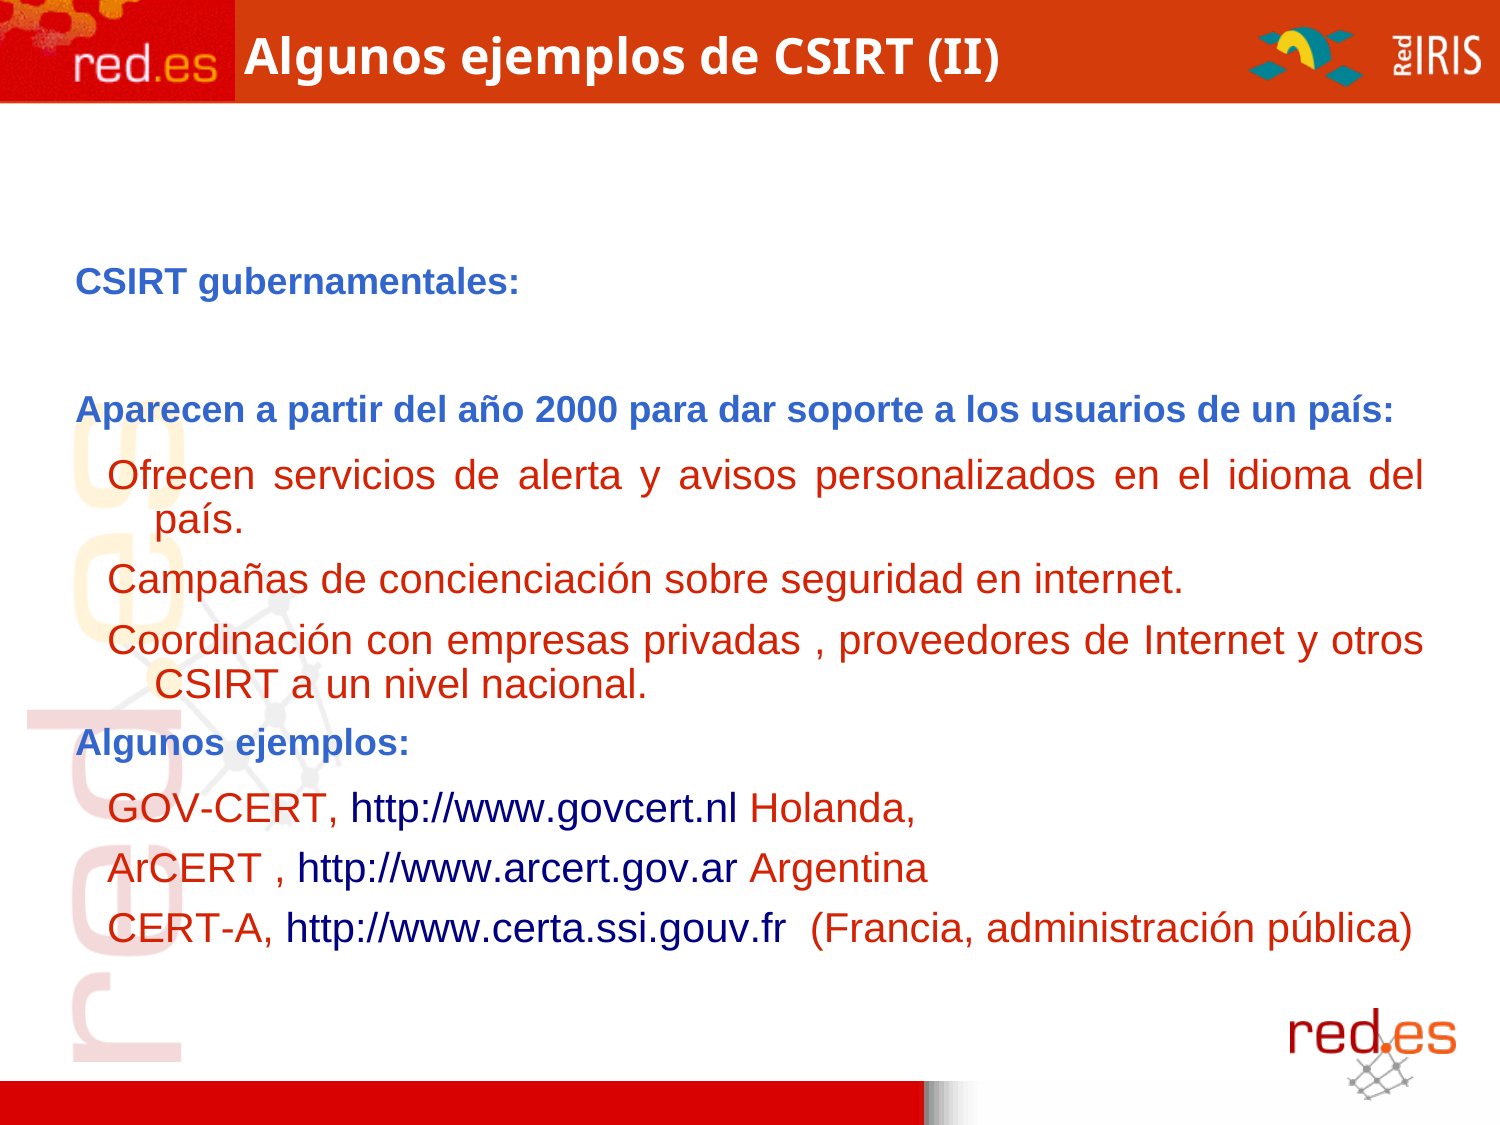

# Algunos ejemplos de CSIRT (II)
CSIRT gubernamentales:
Aparecen a partir del año 2000 para dar soporte a los usuarios de un país:
Ofrecen servicios de alerta y avisos personalizados en el idioma del país.
Campañas de concienciación sobre seguridad en internet.
Coordinación con empresas privadas , proveedores de Internet y otros CSIRT a un nivel nacional.
Algunos ejemplos:
GOV-CERT, http://www.govcert.nl Holanda,
ArCERT , http://www.arcert.gov.ar Argentina
CERT-A, http://www.certa.ssi.gouv.fr (Francia, administración pública)